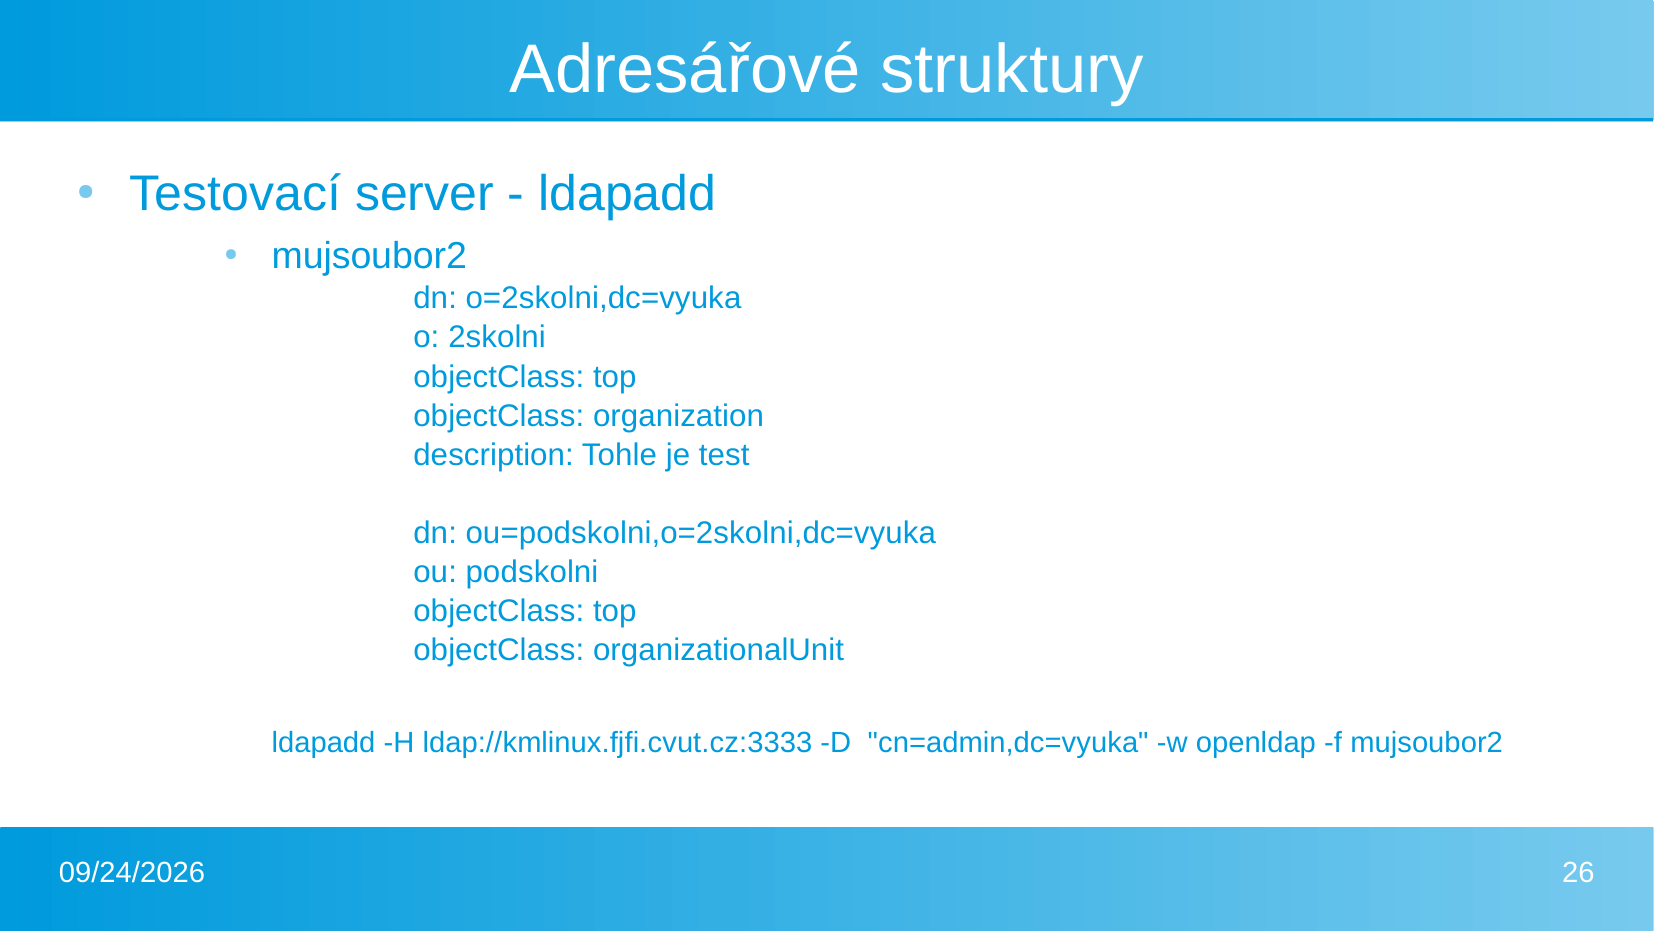

# Adresářové struktury
Testovací server - ldapadd
mujsoubor2
dn: o=2skolni,dc=vyuka
o: 2skolni
objectClass: top
objectClass: organization
description: Tohle je test
dn: ou=podskolni,o=2skolni,dc=vyuka
ou: podskolni
objectClass: top
objectClass: organizationalUnit
ldapadd -H ldap://kmlinux.fjfi.cvut.cz:3333 -D "cn=admin,dc=vyuka" -w openldap -f mujsoubor2
26